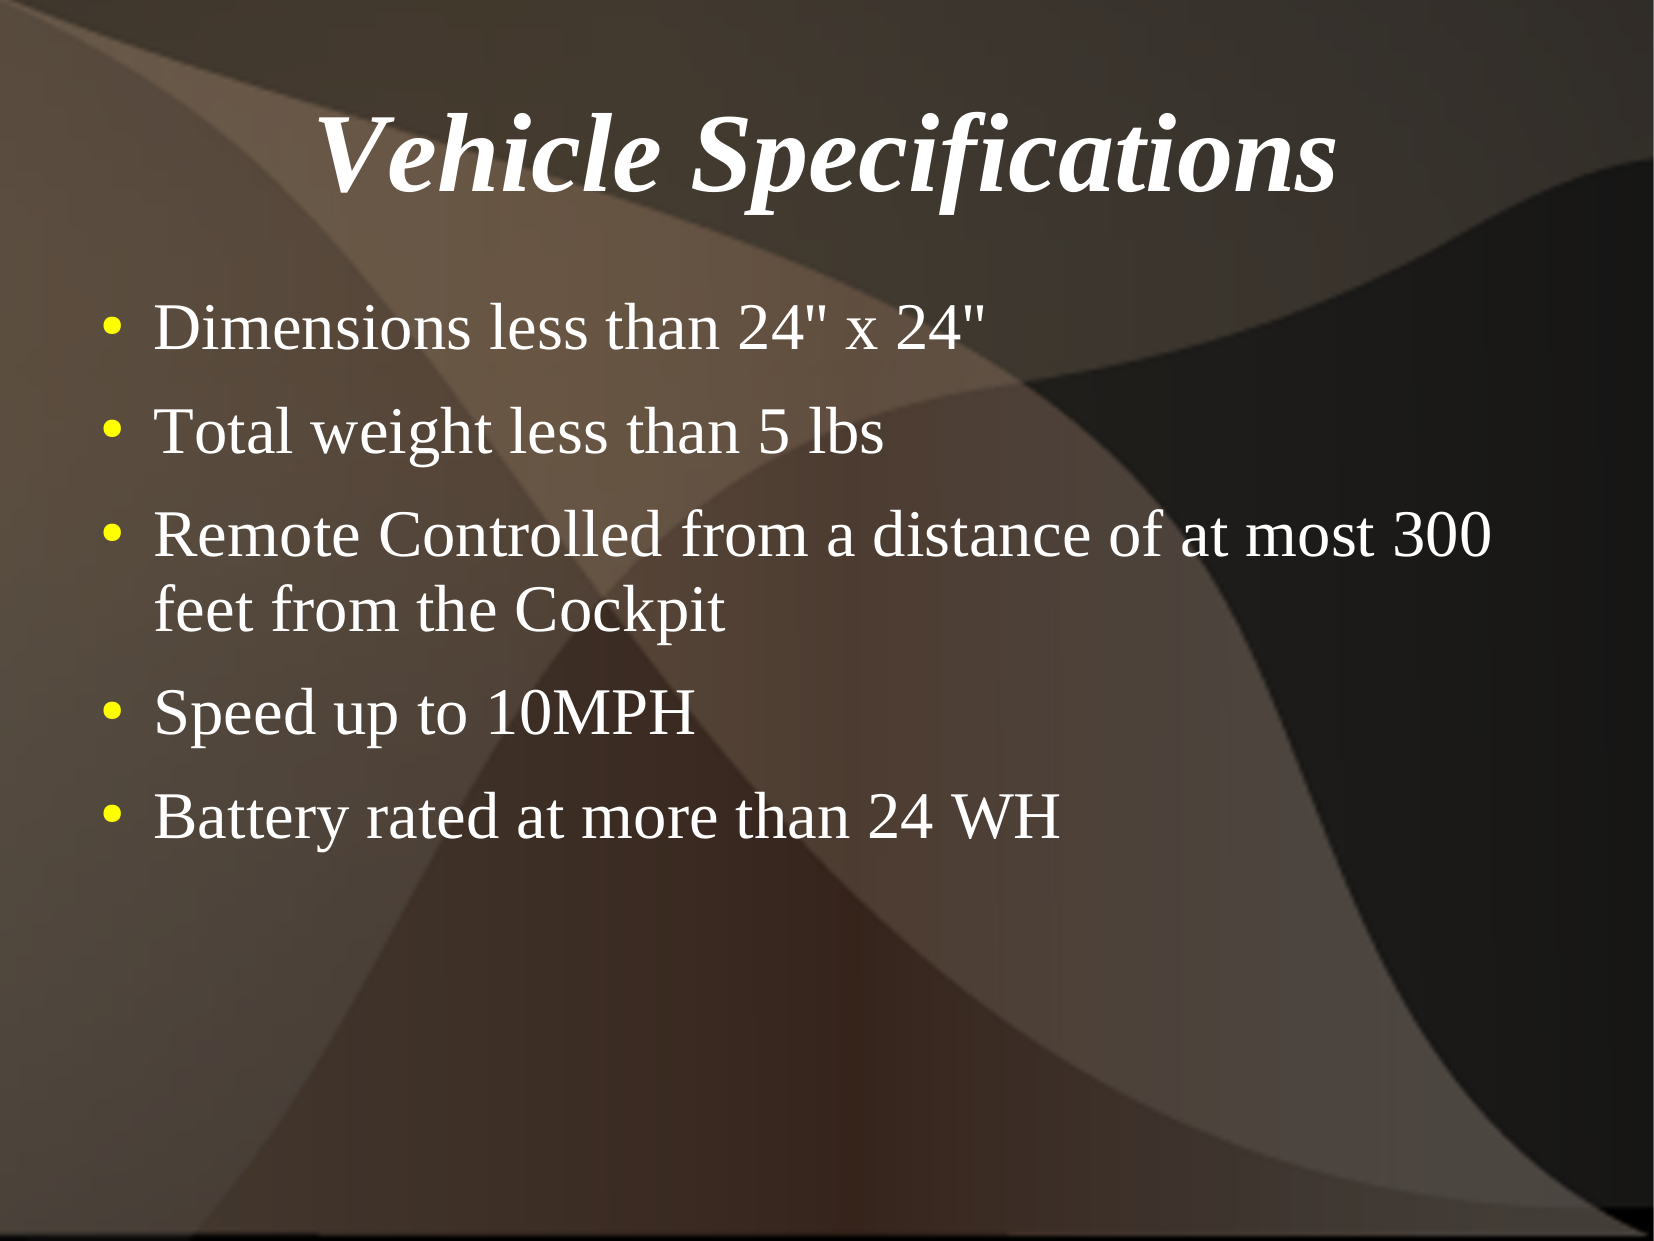

# Vehicle Specifications
Dimensions less than 24'' x 24''
Total weight less than 5 lbs
Remote Controlled from a distance of at most 300 feet from the Cockpit
Speed up to 10MPH
Battery rated at more than 24 WH